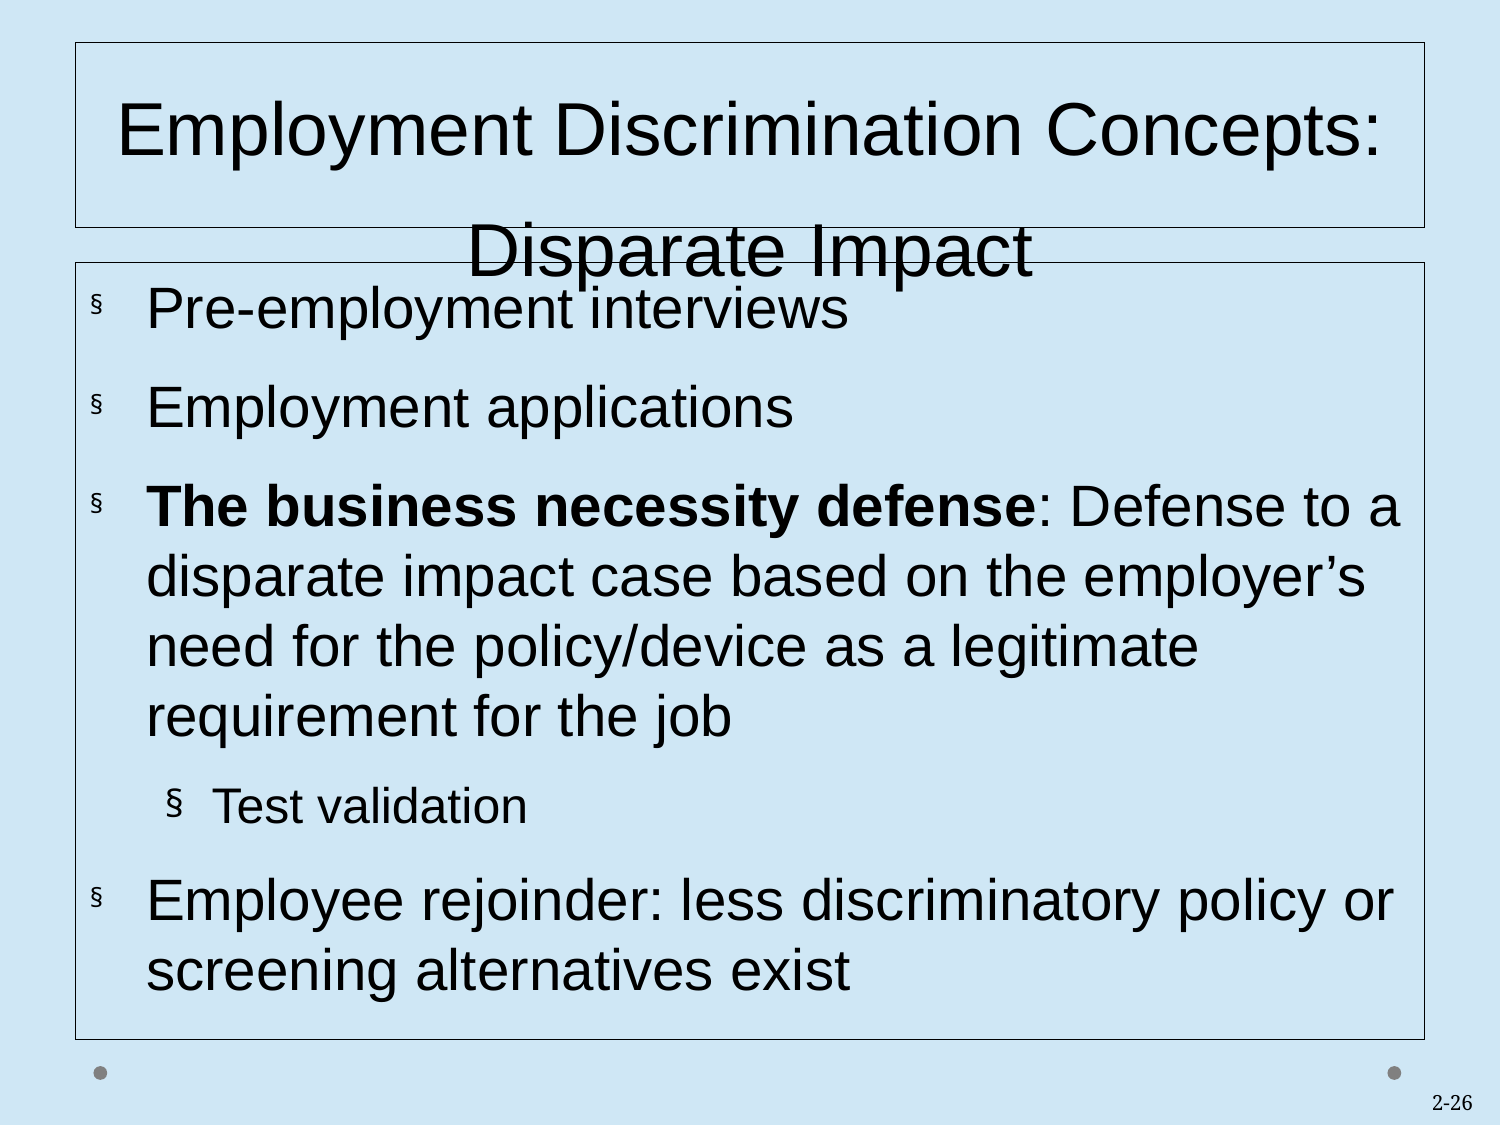

# Employment Discrimination Concepts: Disparate Impact
Pre-employment interviews
Employment applications
The business necessity defense: Defense to a disparate impact case based on the employer’s need for the policy/device as a legitimate requirement for the job
Test validation
Employee rejoinder: less discriminatory policy or screening alternatives exist